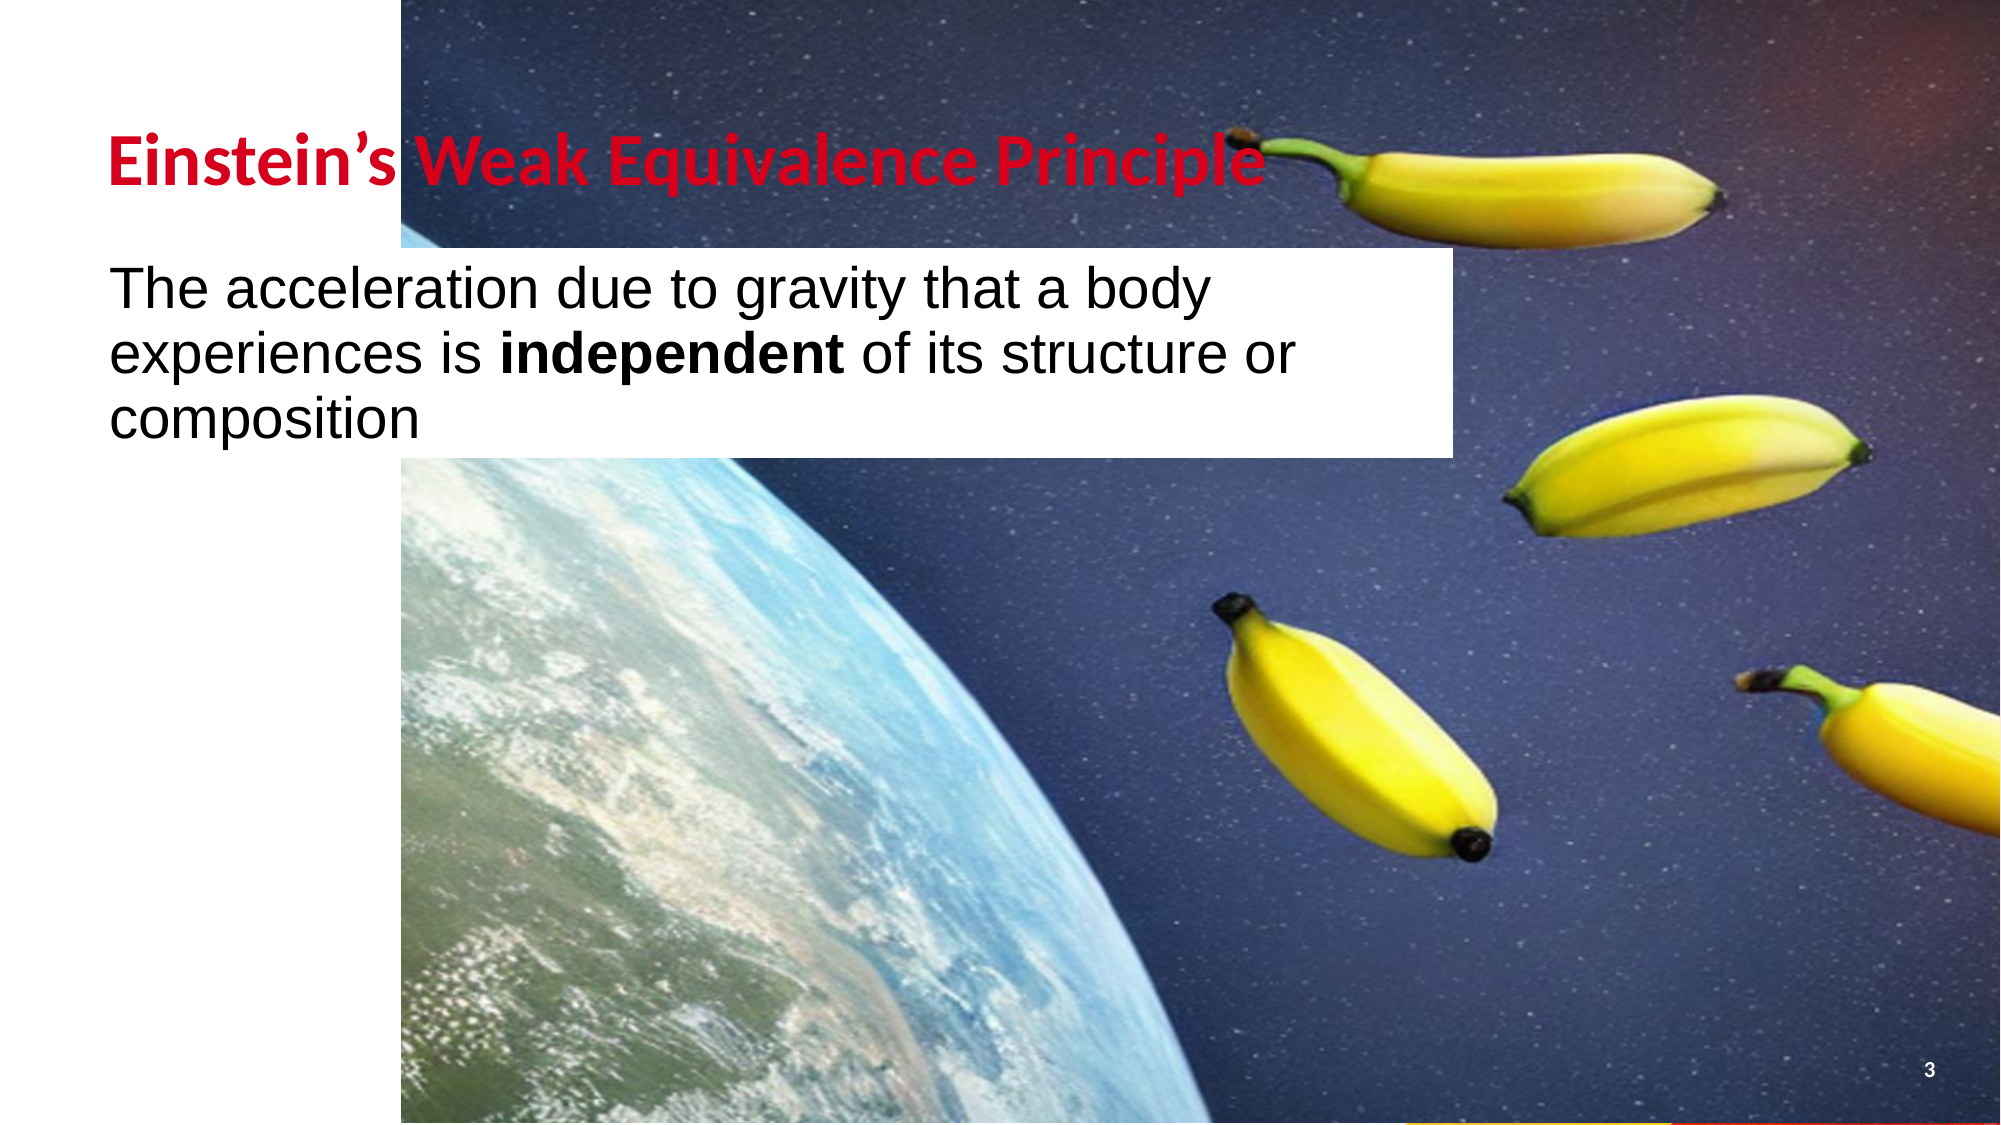

# Einstein’s Weak Equivalence Principle
The acceleration due to gravity that a body experiences is independent of its structure or composition